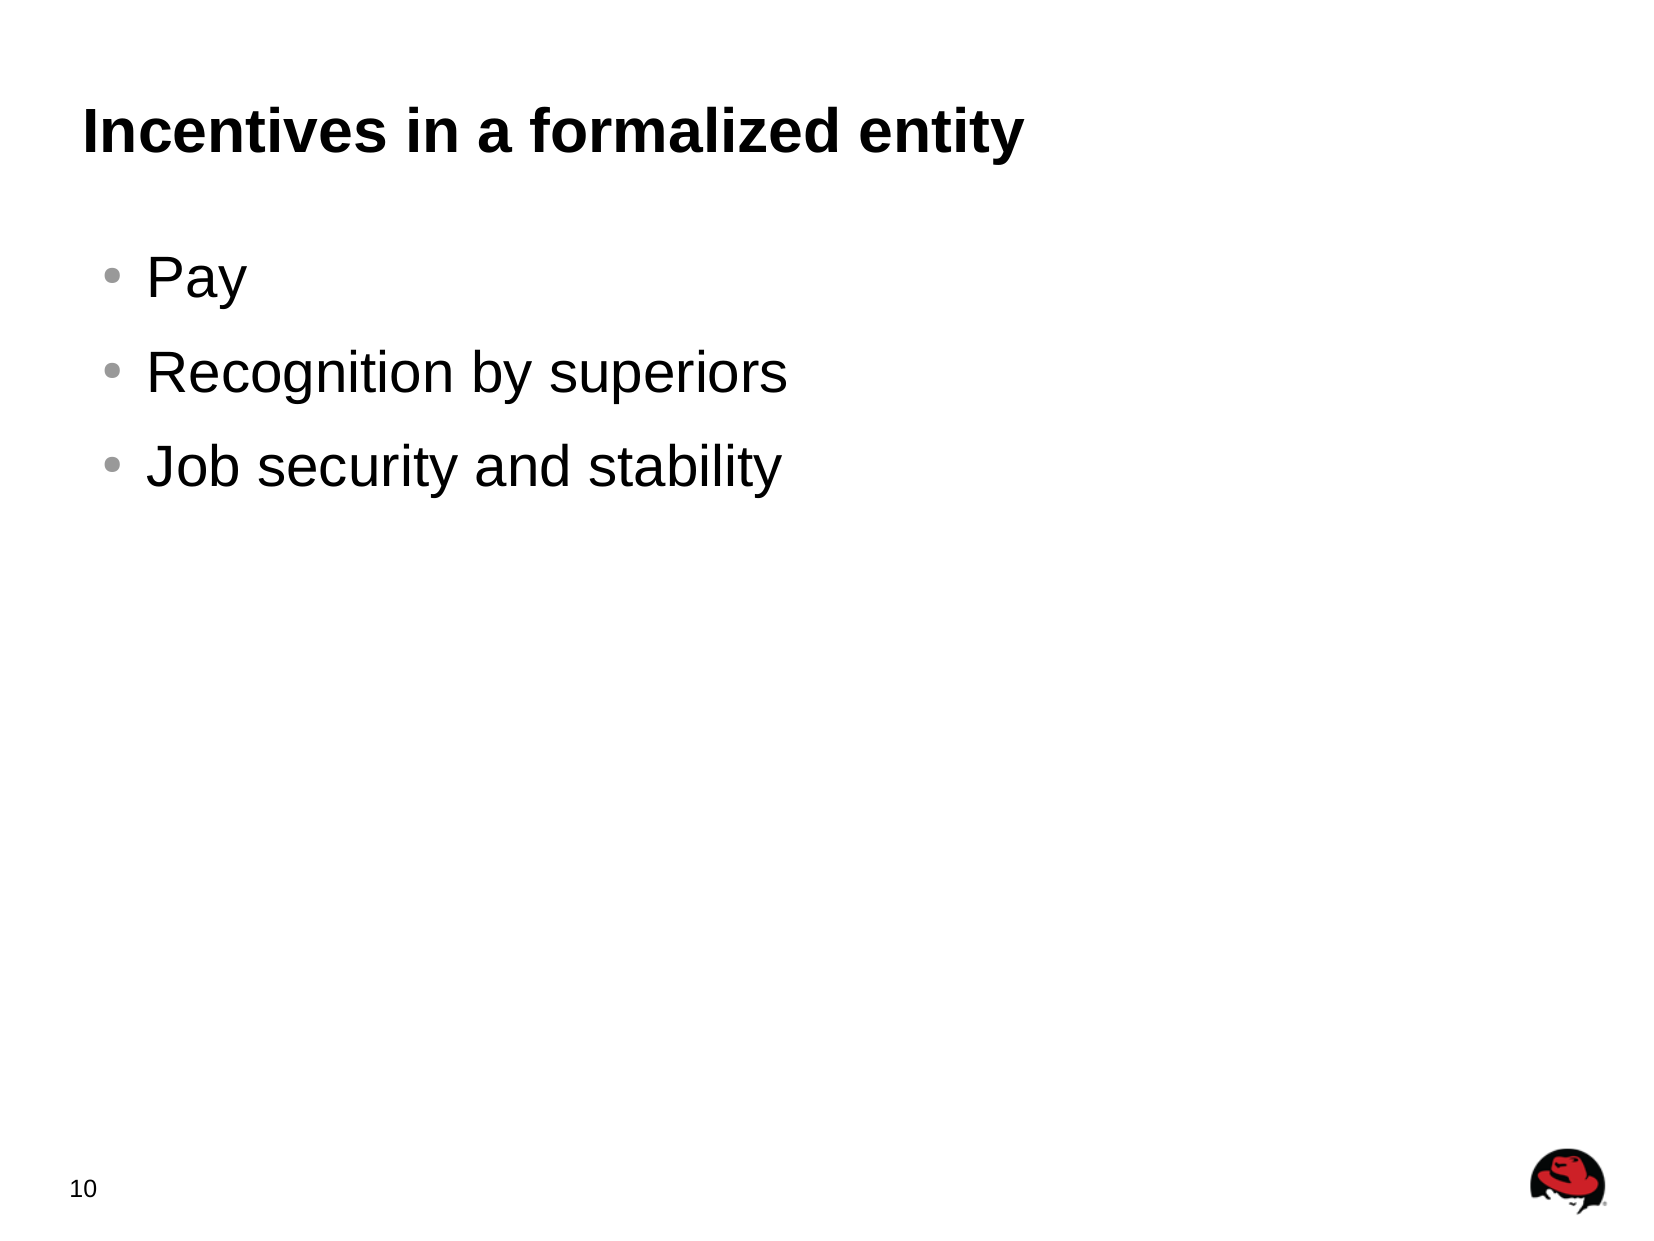

# Incentives in a formalized entity
Pay
Recognition by superiors
Job security and stability